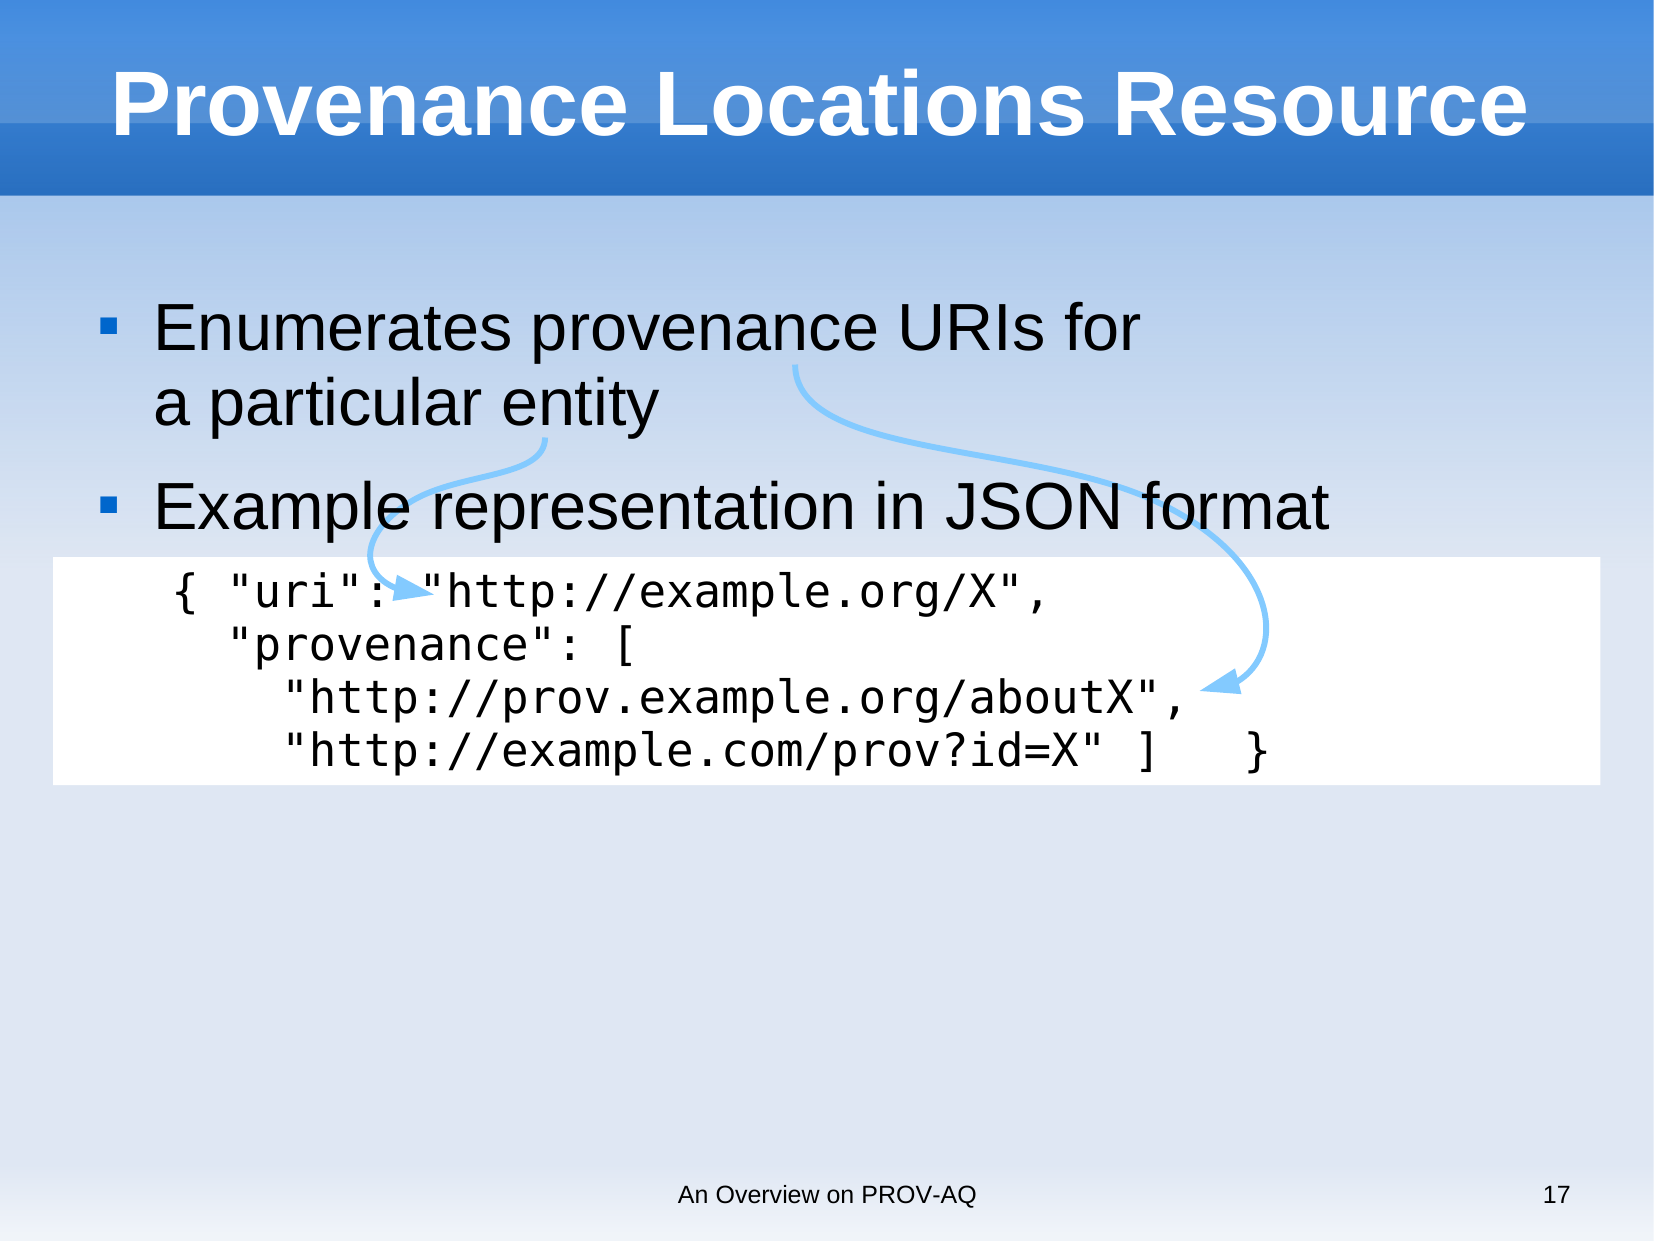

# Provenance Locations Resource
Enumerates provenance URIs for
a particular entity
Example representation in JSON format
{ "uri": "http://example.org/X",
 "provenance": [
 "http://prov.example.org/aboutX",
 "http://example.com/prov?id=X" ] }
An Overview on PROV-AQ
17